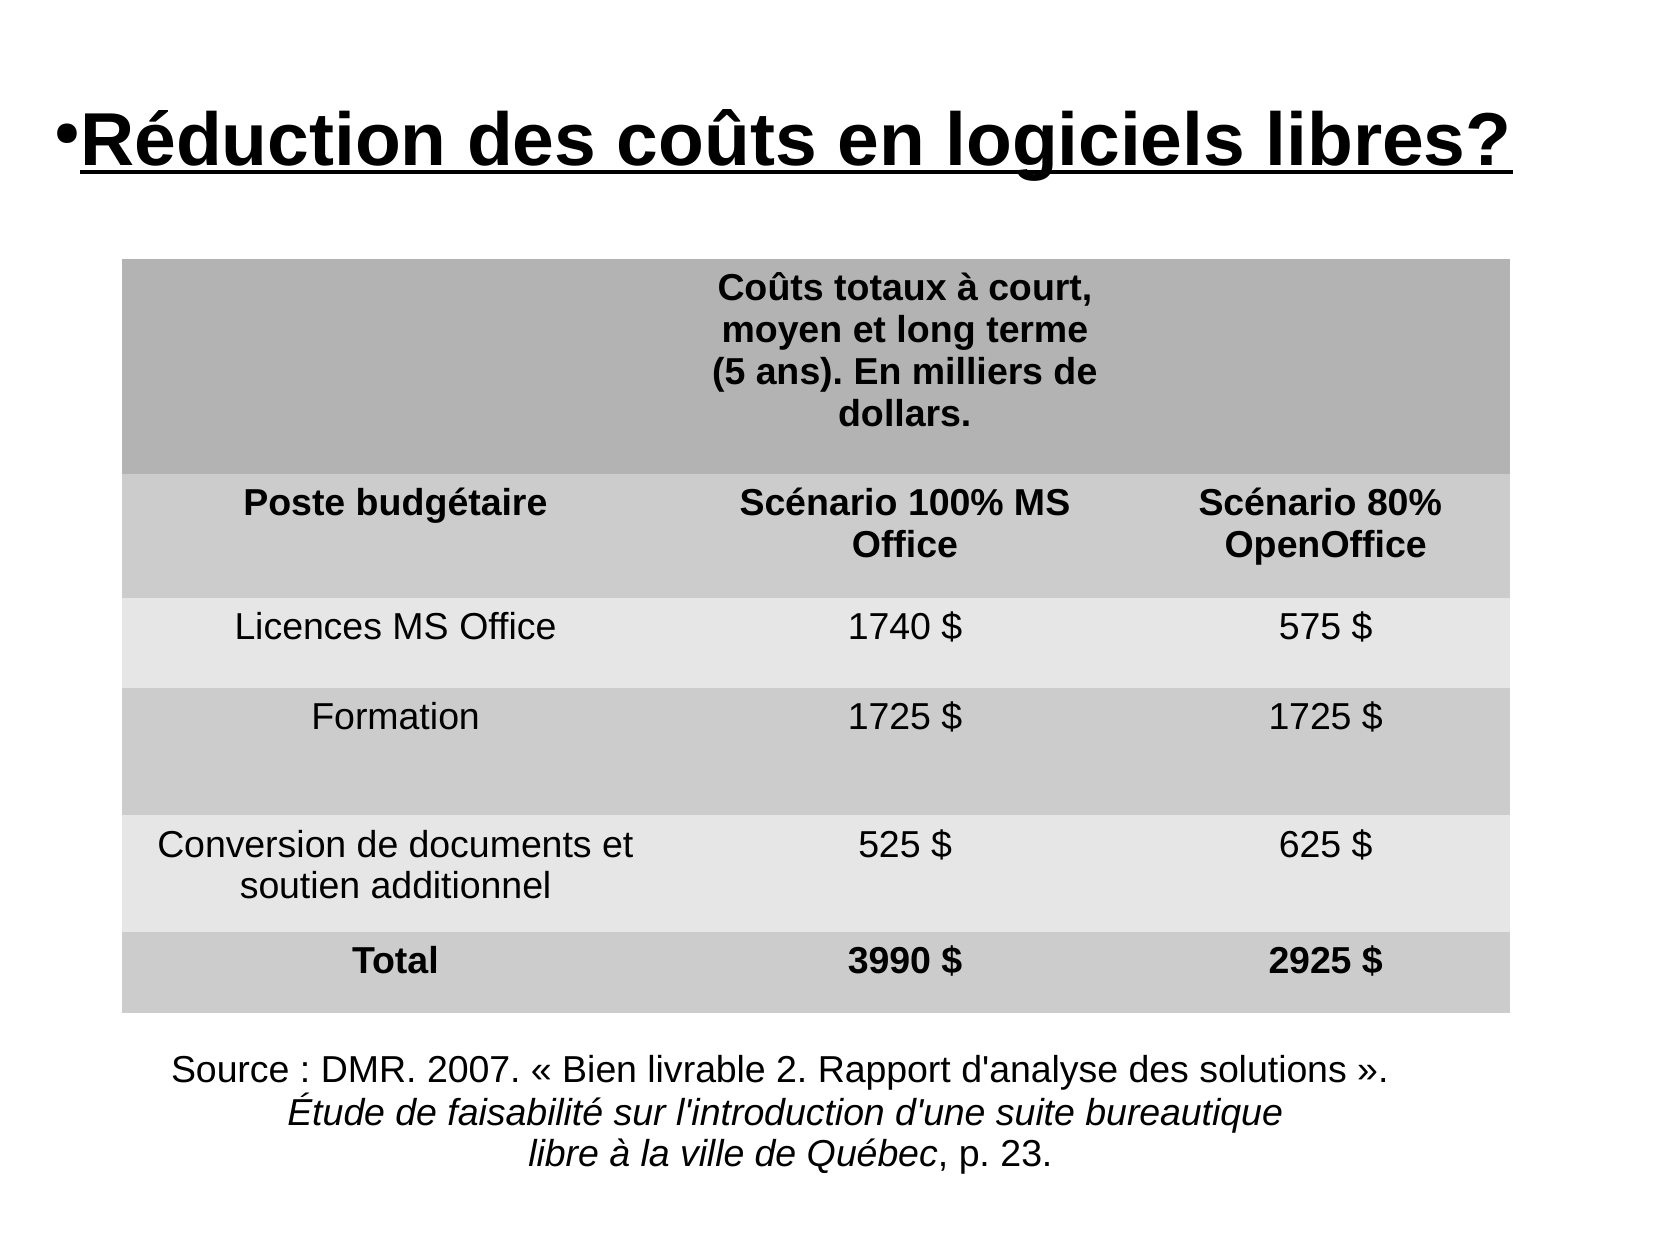

# Réduction des coûts en logiciels libres?
| | Coûts totaux à court, moyen et long terme (5 ans). En milliers de dollars. | |
| --- | --- | --- |
| Poste budgétaire | Scénario 100% MS Office | Scénario 80% OpenOffice |
| Licences MS Office | 1740 $ | 575 $ |
| Formation | 1725 $ | 1725 $ |
| Conversion de documents et soutien additionnel | 525 $ | 625 $ |
| Total | 3990 $ | 2925 $ |
Source : DMR. 2007. « Bien livrable 2. Rapport d'analyse des solutions ».
Étude de faisabilité sur l'introduction d'une suite bureautique
 libre à la ville de Québec, p. 23.